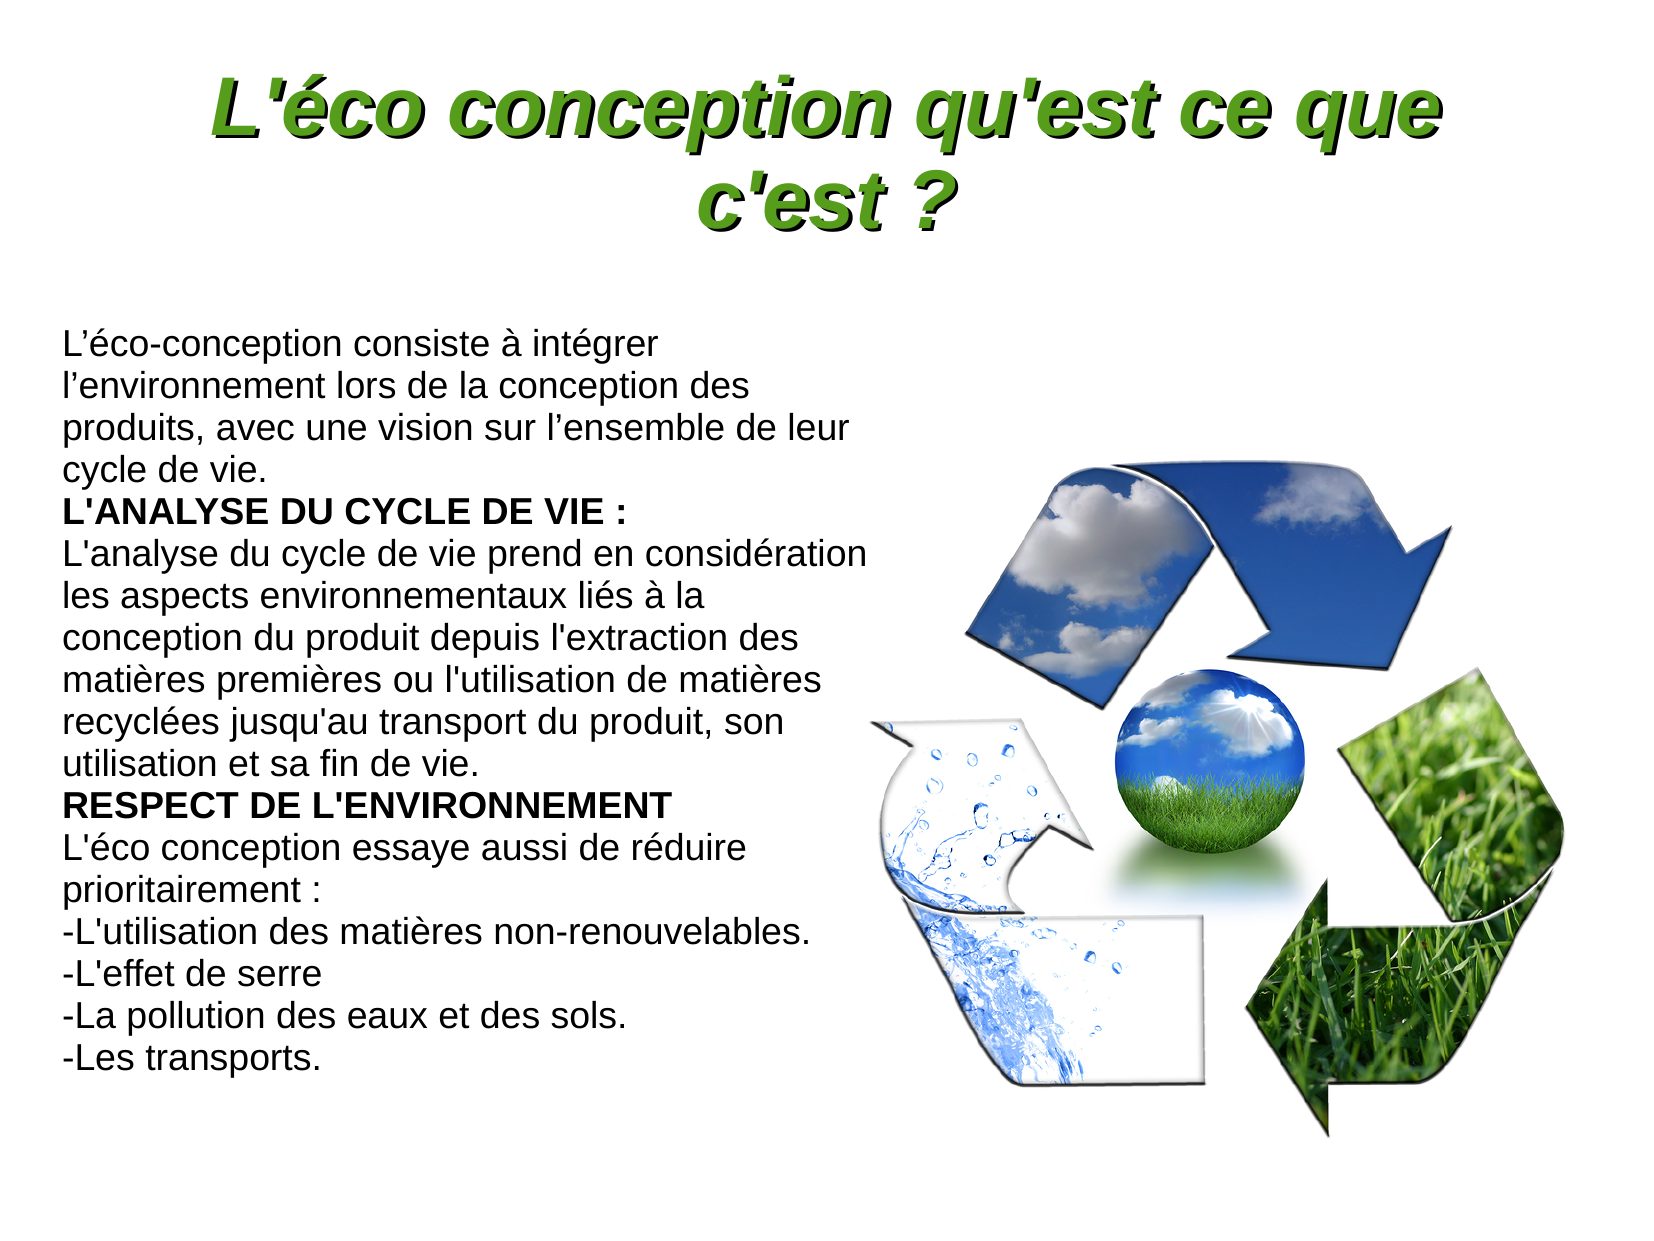

# L'éco conception qu'est ce que c'est ?
L’éco-conception consiste à intégrer l’environnement lors de la conception des produits, avec une vision sur l’ensemble de leur cycle de vie.
L'ANALYSE DU CYCLE DE VIE :
L'analyse du cycle de vie prend en considération les aspects environnementaux liés à la conception du produit depuis l'extraction des matières premières ou l'utilisation de matières recyclées jusqu'au transport du produit, son utilisation et sa fin de vie.
RESPECT DE L'ENVIRONNEMENT
L'éco conception essaye aussi de réduire prioritairement :
-L'utilisation des matières non-renouvelables.
-L'effet de serre
-La pollution des eaux et des sols.
-Les transports.